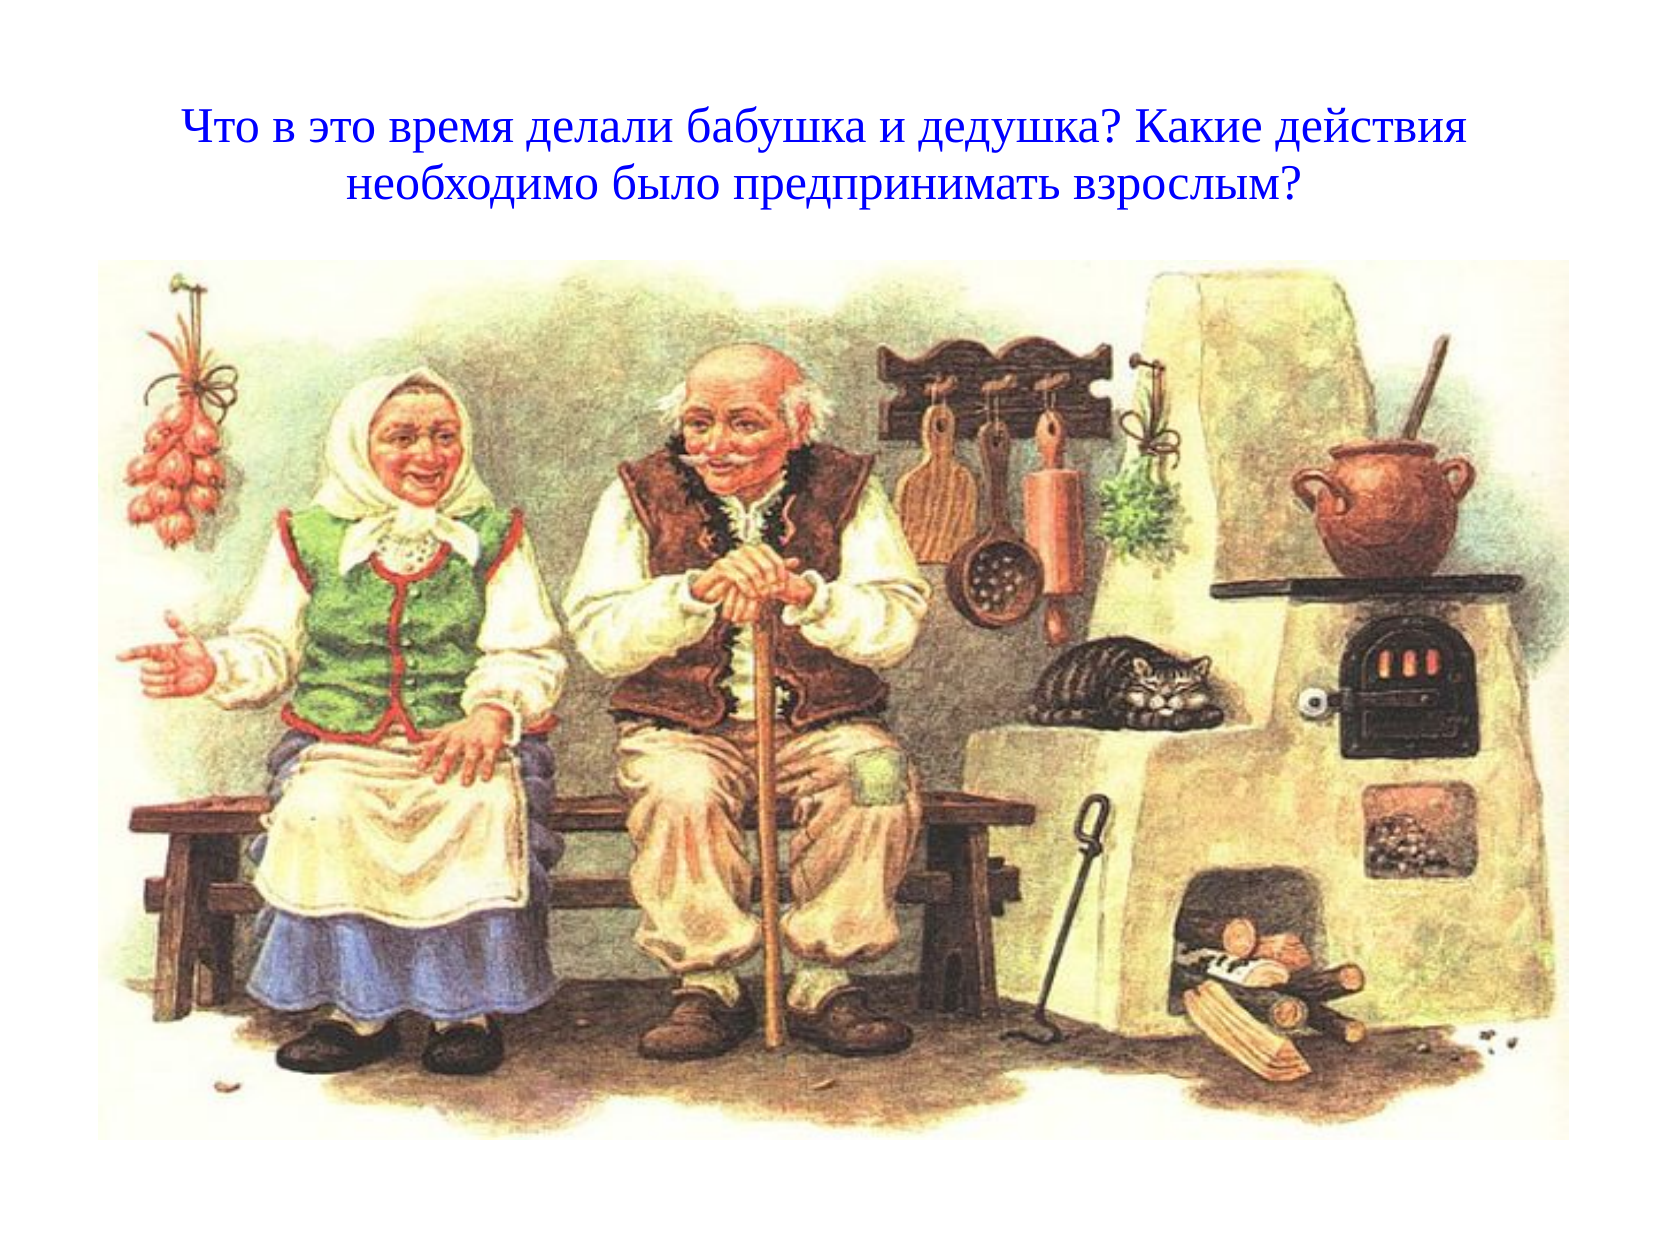

# Что в это время делали бабушка и дедушка? Какие действия необходимо было предпринимать взрослым?